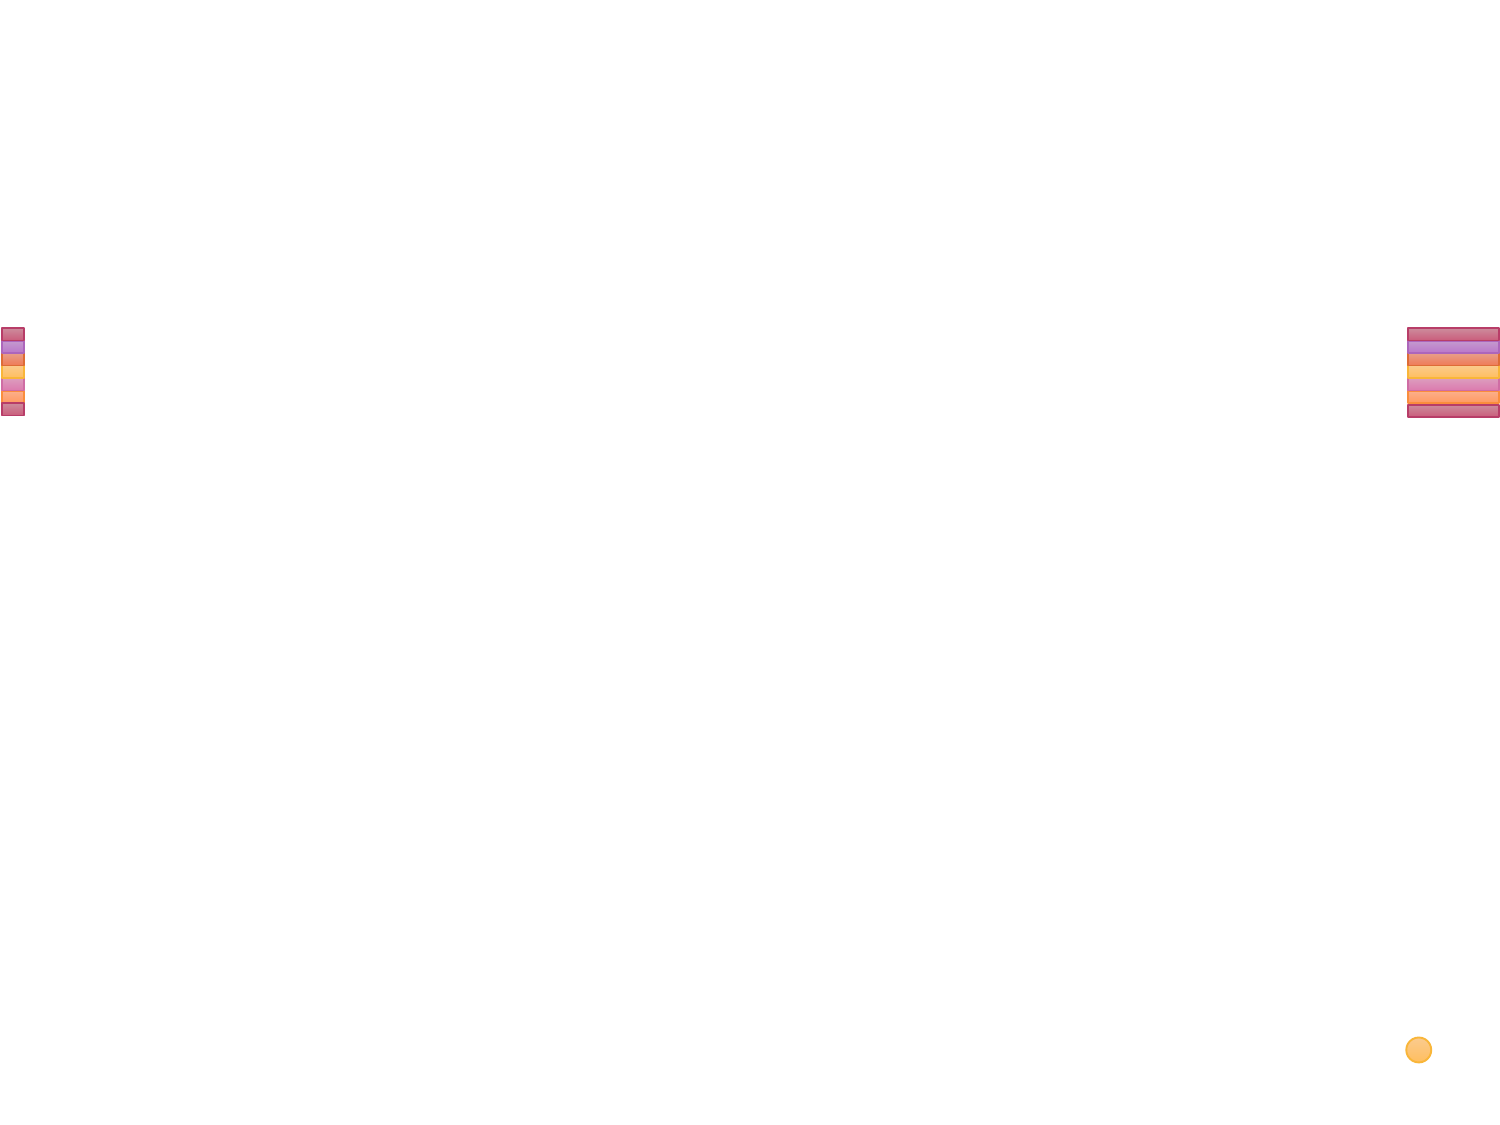

V.- FLEXIBILIDAD TEMPORAL
(I)
# V.1.- Distribución irregular de la jornada.
El art.9 de la Ley 3/12 modifica el art.34.2 del ET y se prevé la posibilidad, en defecto de pacto, de distribución irregular del 10% de la jornada a lo largo del año a voluntad del empresario
-difícilmente conciliable dicha disponibilidad con el objetivo enfáticamente declarado en el art.34.8 ET , que establece que el trabajador tendrá derecho a adaptar la duración y distribución de la jornada de trabajo para hacer efectivo su derecho a la conciliación de la vida personal, familiar y laboral; pues en éste caso es la negociación colectiva la que habrá de precisar dicho derecho, mientras que en el caso de la distribución irregular la ley otorga, sin negociar, un 10% de la jornada a la decisión unilateral del empresario.